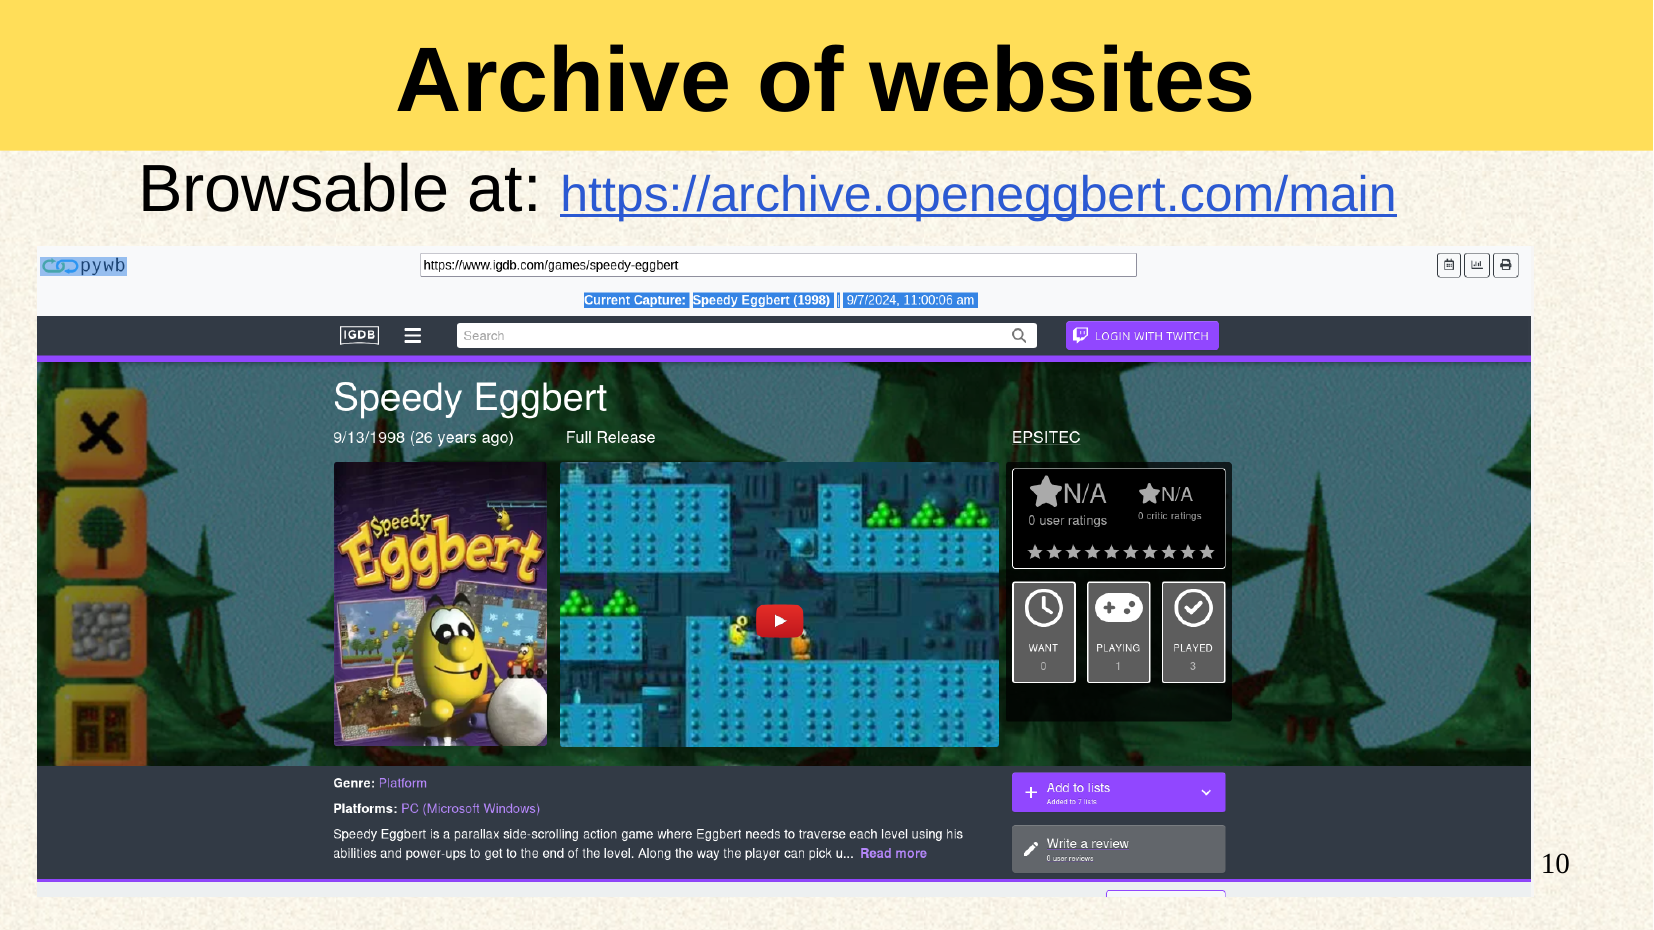

# Archive of websites
Browsable at: https://archive.openeggbert.com/main
10